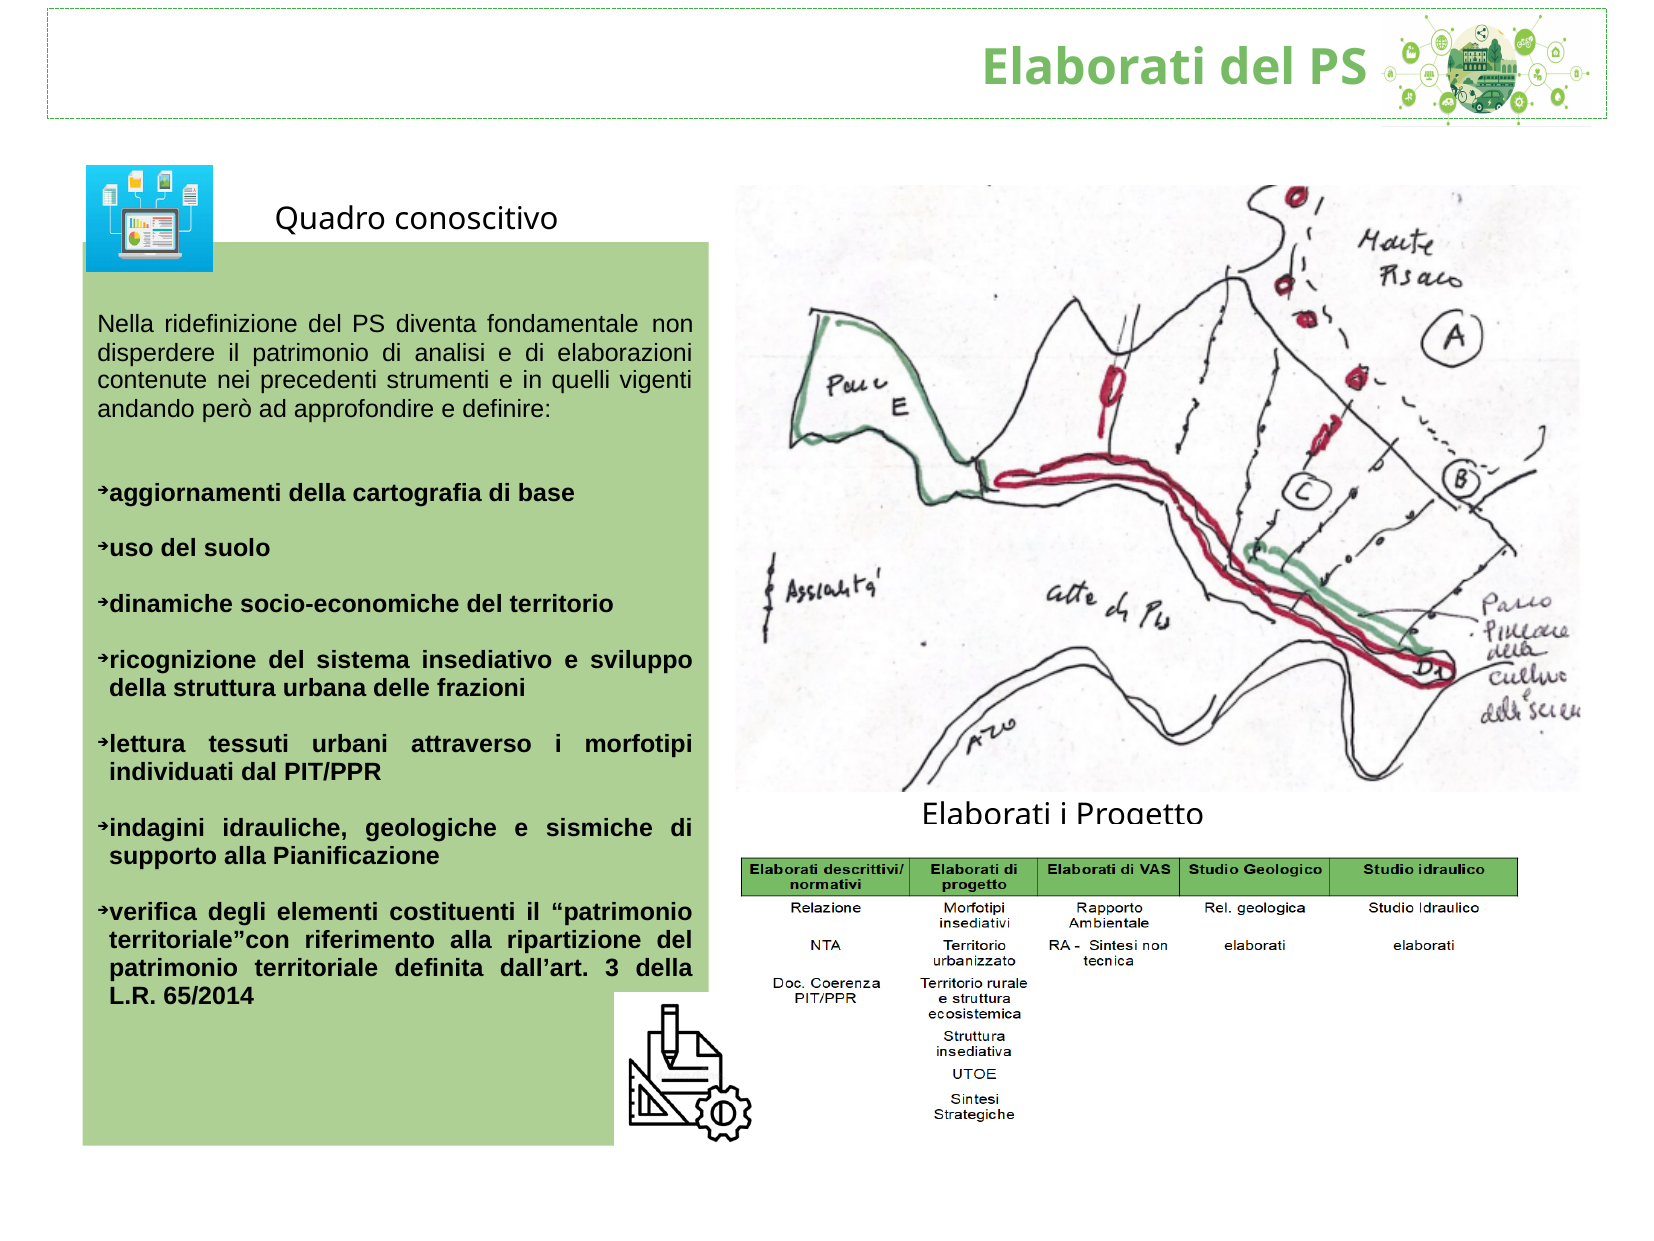

Elaborati del PS
Quadro conoscitivo
Nella ridefinizione del PS diventa fondamentale non disperdere il patrimonio di analisi e di elaborazioni contenute nei precedenti strumenti e in quelli vigenti andando però ad approfondire e definire:
aggiornamenti della cartografia di base
uso del suolo
dinamiche socio-economiche del territorio
ricognizione del sistema insediativo e sviluppo della struttura urbana delle frazioni
lettura tessuti urbani attraverso i morfotipi individuati dal PIT/PPR
indagini idrauliche, geologiche e sismiche di supporto alla Pianificazione
verifica degli elementi costituenti il “patrimonio territoriale”con riferimento alla ripartizione del patrimonio territoriale definita dall’art. 3 della L.R. 65/2014
#
Elaborati i Progetto